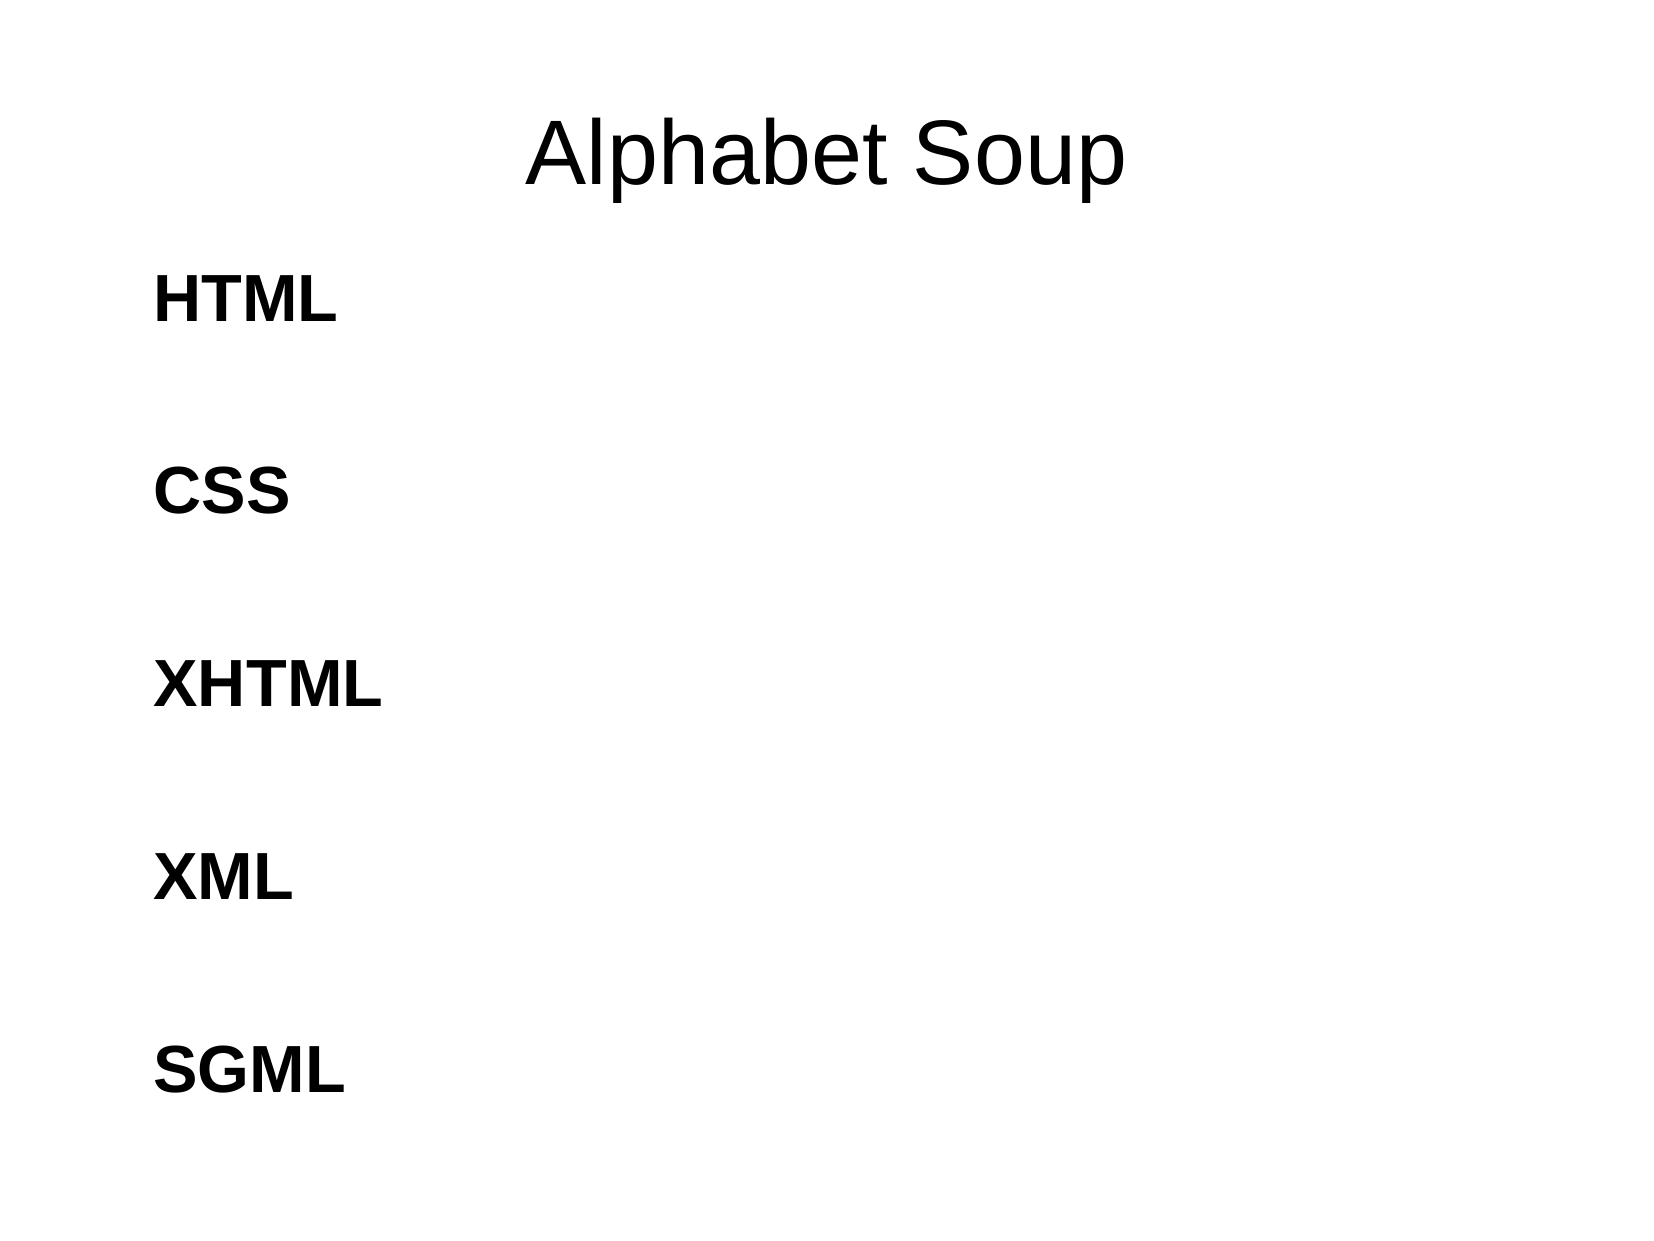

# Alphabet Soup
HTML
CSS
XHTML
XML
SGML